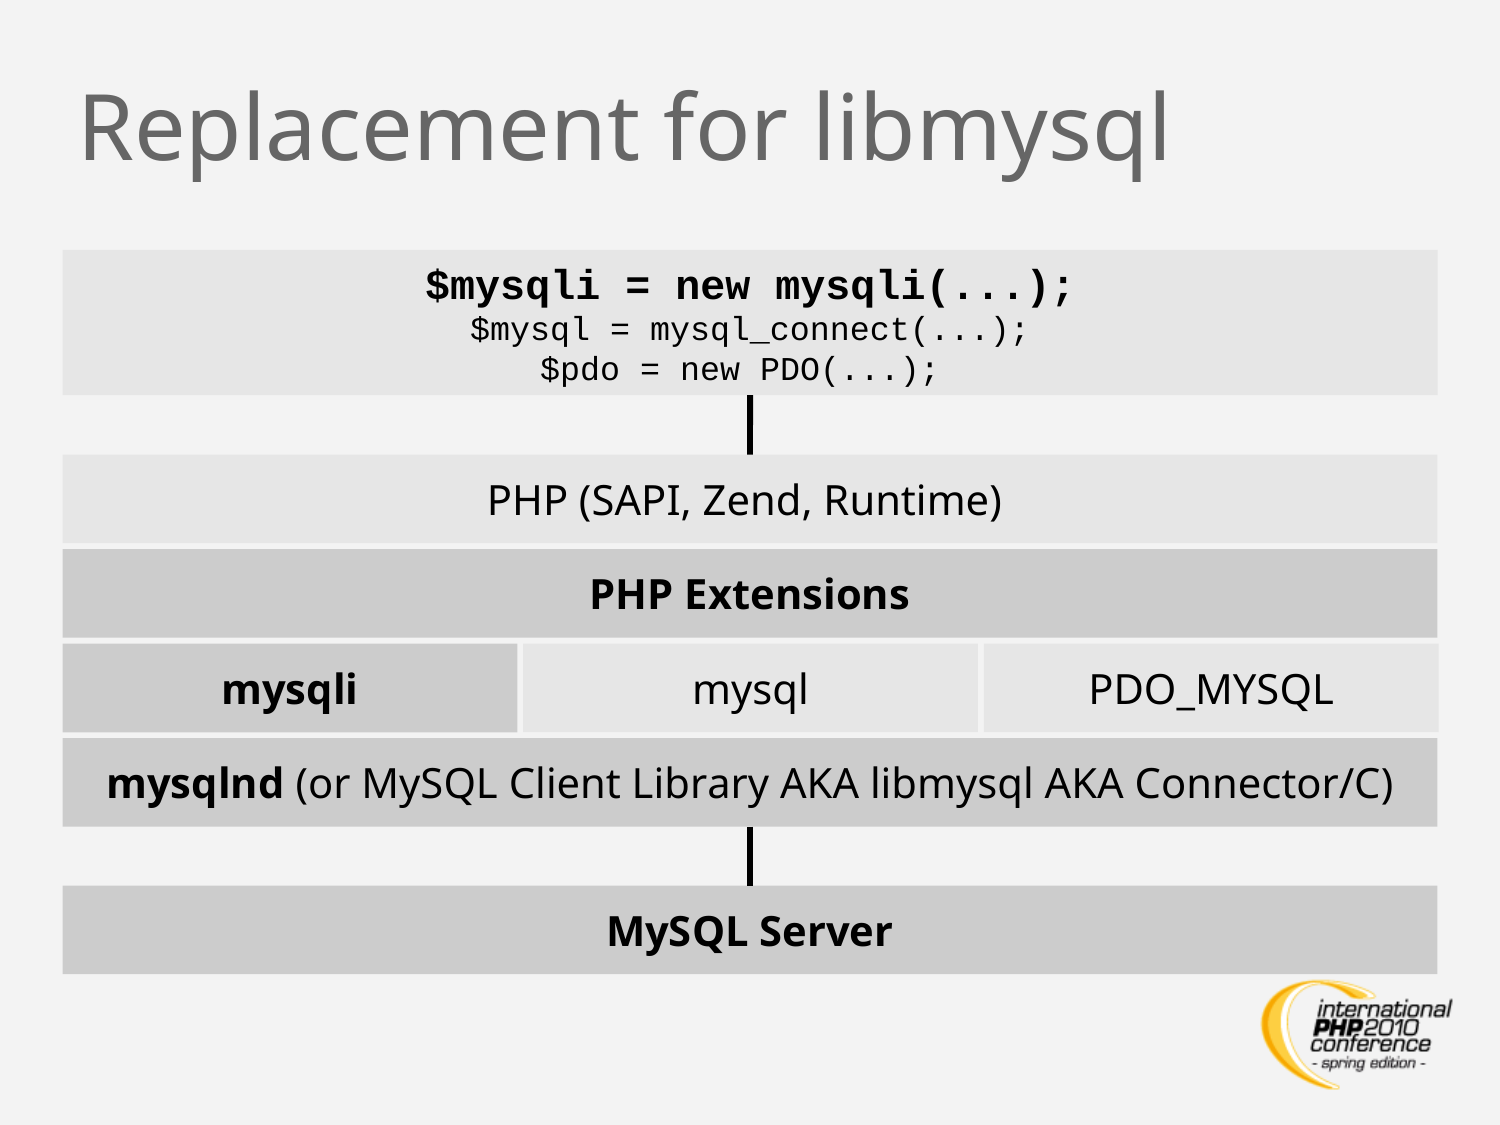

# Replacement for libmysql
$mysqli = new mysqli(...);
$mysql = mysql_connect(...);
$pdo = new PDO(...);
PHP (SAPI, Zend, Runtime)
PHP Extensions
mysql
PDO_MYSQL
mysqli
mysqlnd (or MySQL Client Library AKA libmysql AKA Connector/C)
MySQL Server